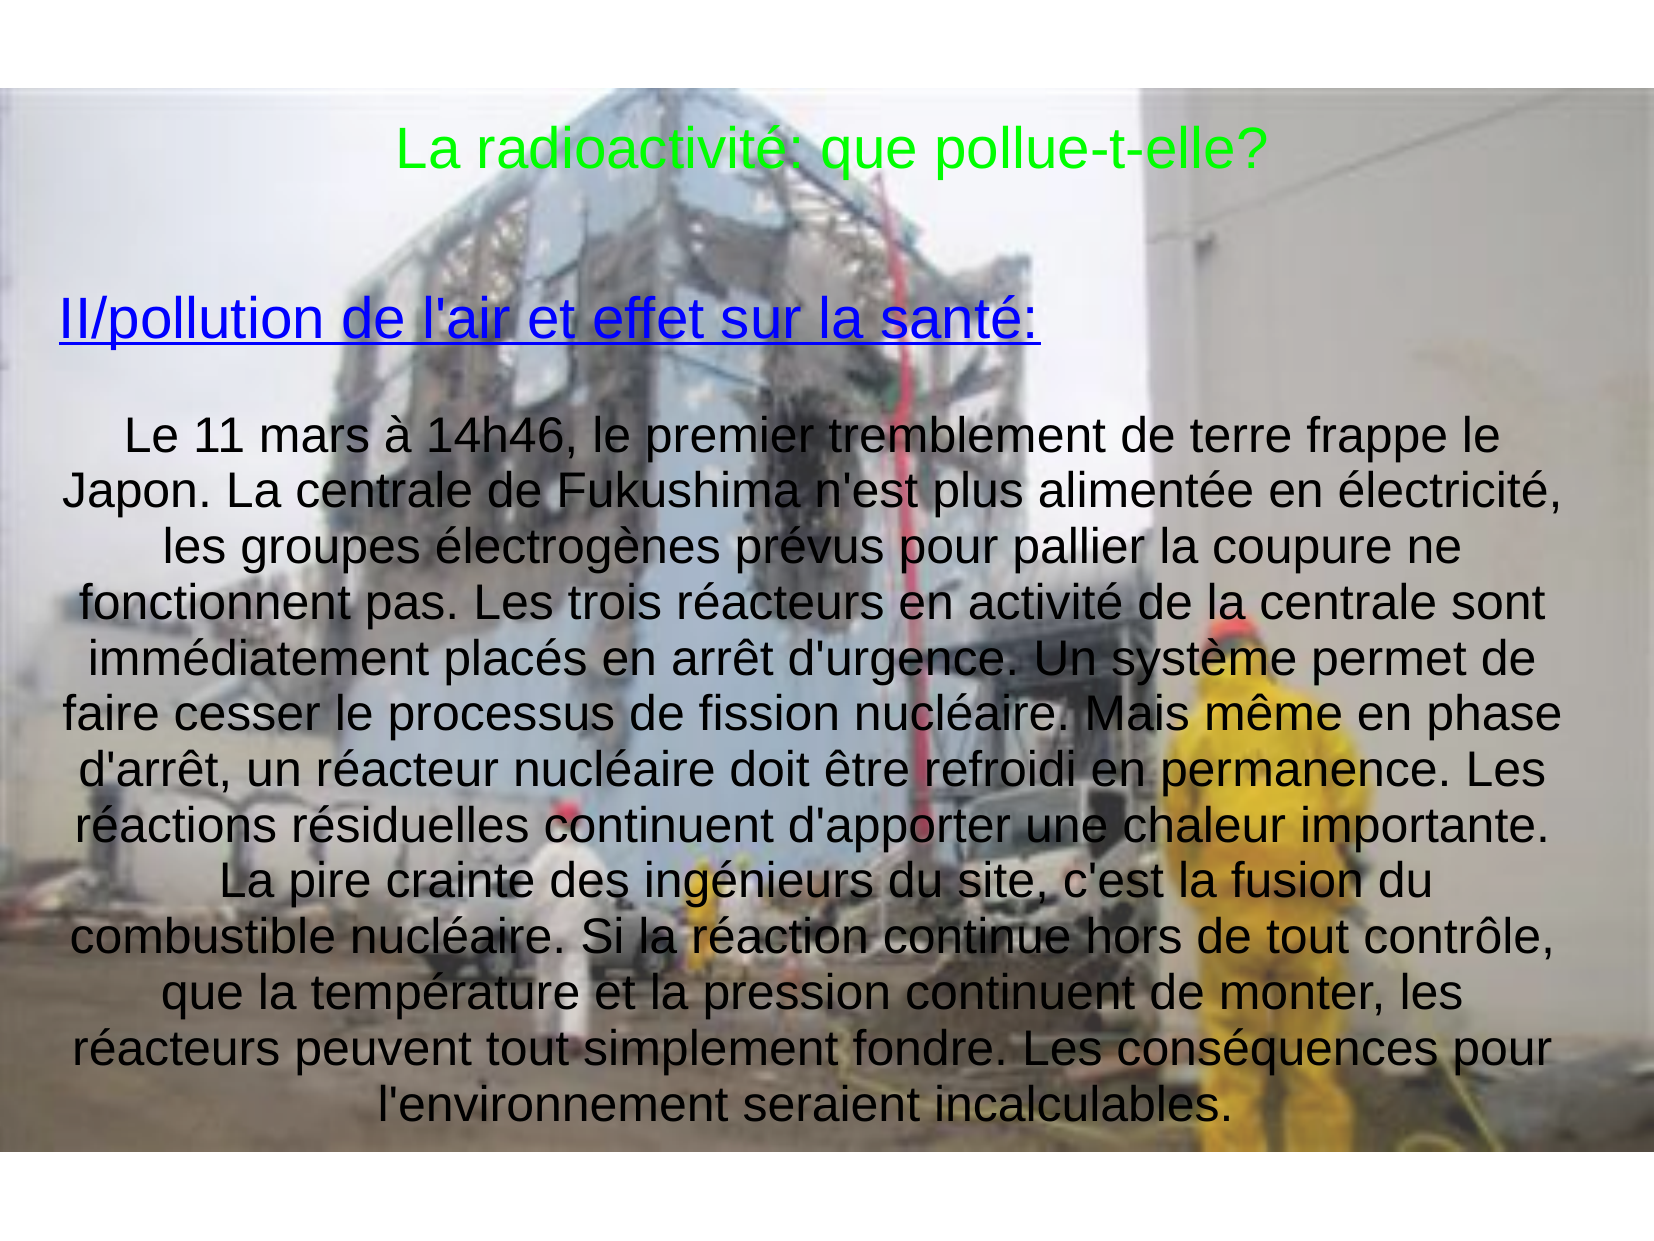

# La radioactivité: que pollue-t-elle?
II/pollution de l'air et effet sur la santé:
Le 11 mars à 14h46, le premier tremblement de terre frappe le Japon. La centrale de Fukushima n'est plus alimentée en électricité, les groupes électrogènes prévus pour pallier la coupure ne fonctionnent pas. Les trois réacteurs en activité de la centrale sont immédiatement placés en arrêt d'urgence. Un système permet de faire cesser le processus de fission nucléaire. Mais même en phase d'arrêt, un réacteur nucléaire doit être refroidi en permanence. Les réactions résiduelles continuent d'apporter une chaleur importante.
 La pire crainte des ingénieurs du site, c'est la fusion du combustible nucléaire. Si la réaction continue hors de tout contrôle, que la température et la pression continuent de monter, les réacteurs peuvent tout simplement fondre. Les conséquences pour l'environnement seraient incalculables.